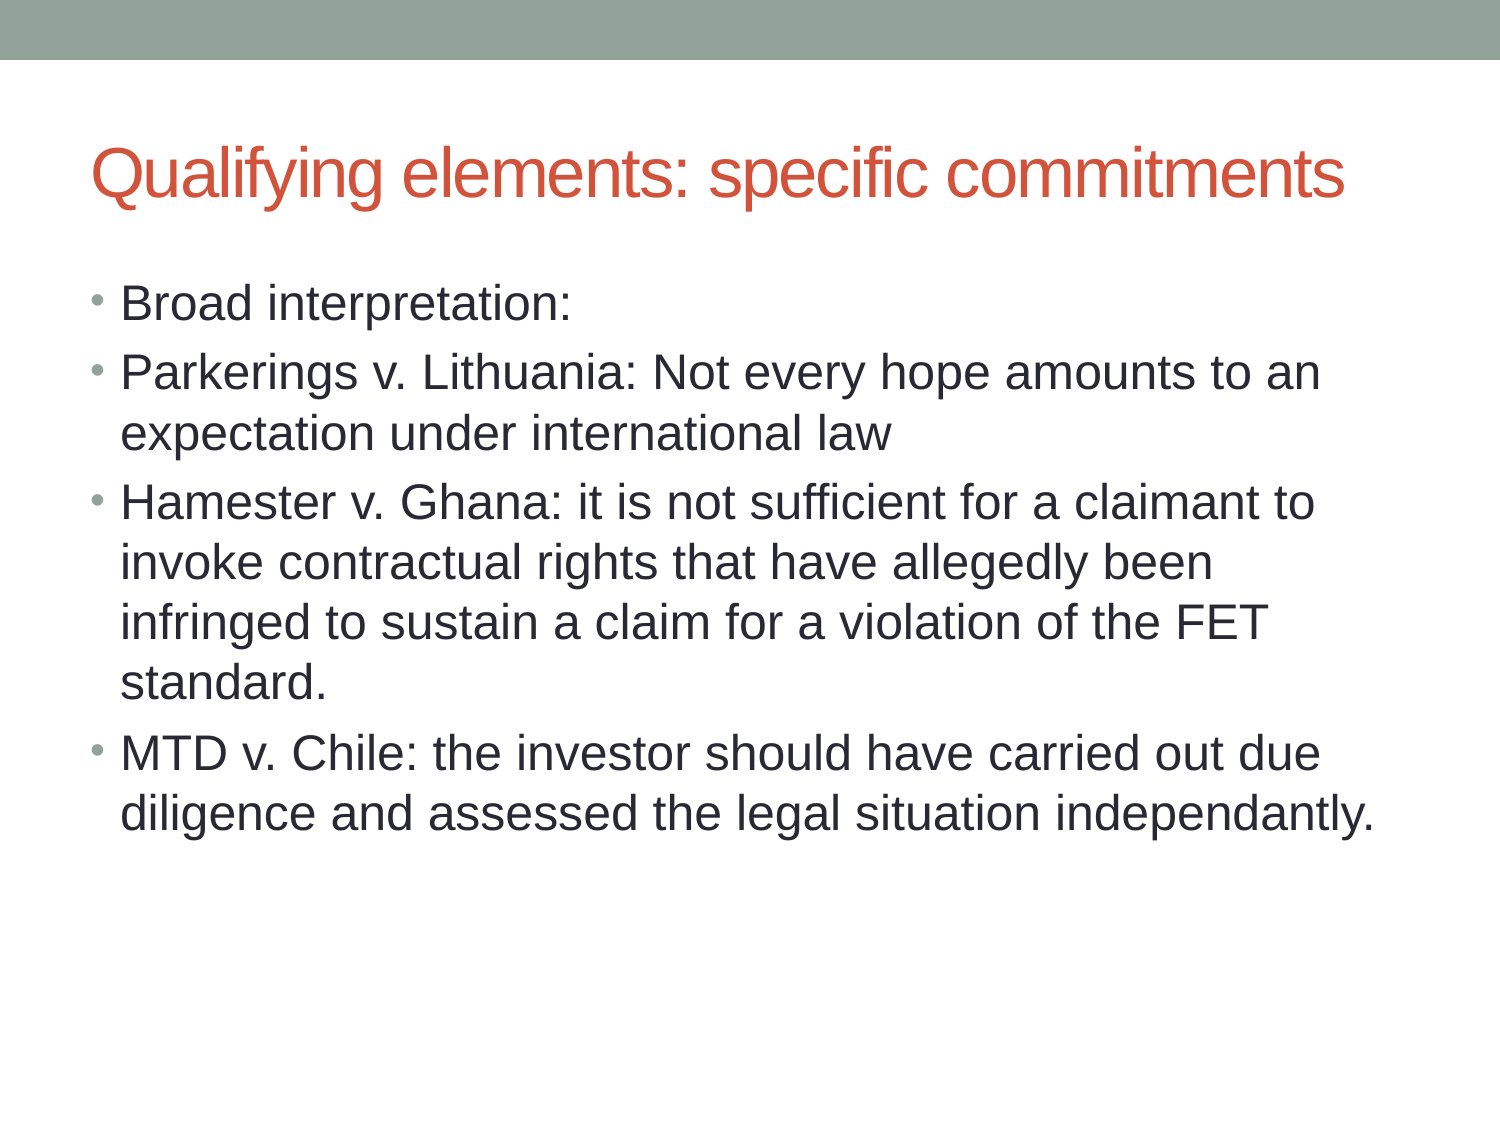

# Qualifying elements: specific commitments
Broad interpretation:
Parkerings v. Lithuania: Not every hope amounts to an expectation under international law
Hamester v. Ghana: it is not sufficient for a claimant to invoke contractual rights that have allegedly been infringed to sustain a claim for a violation of the FET standard.
MTD v. Chile: the investor should have carried out due diligence and assessed the legal situation independantly.